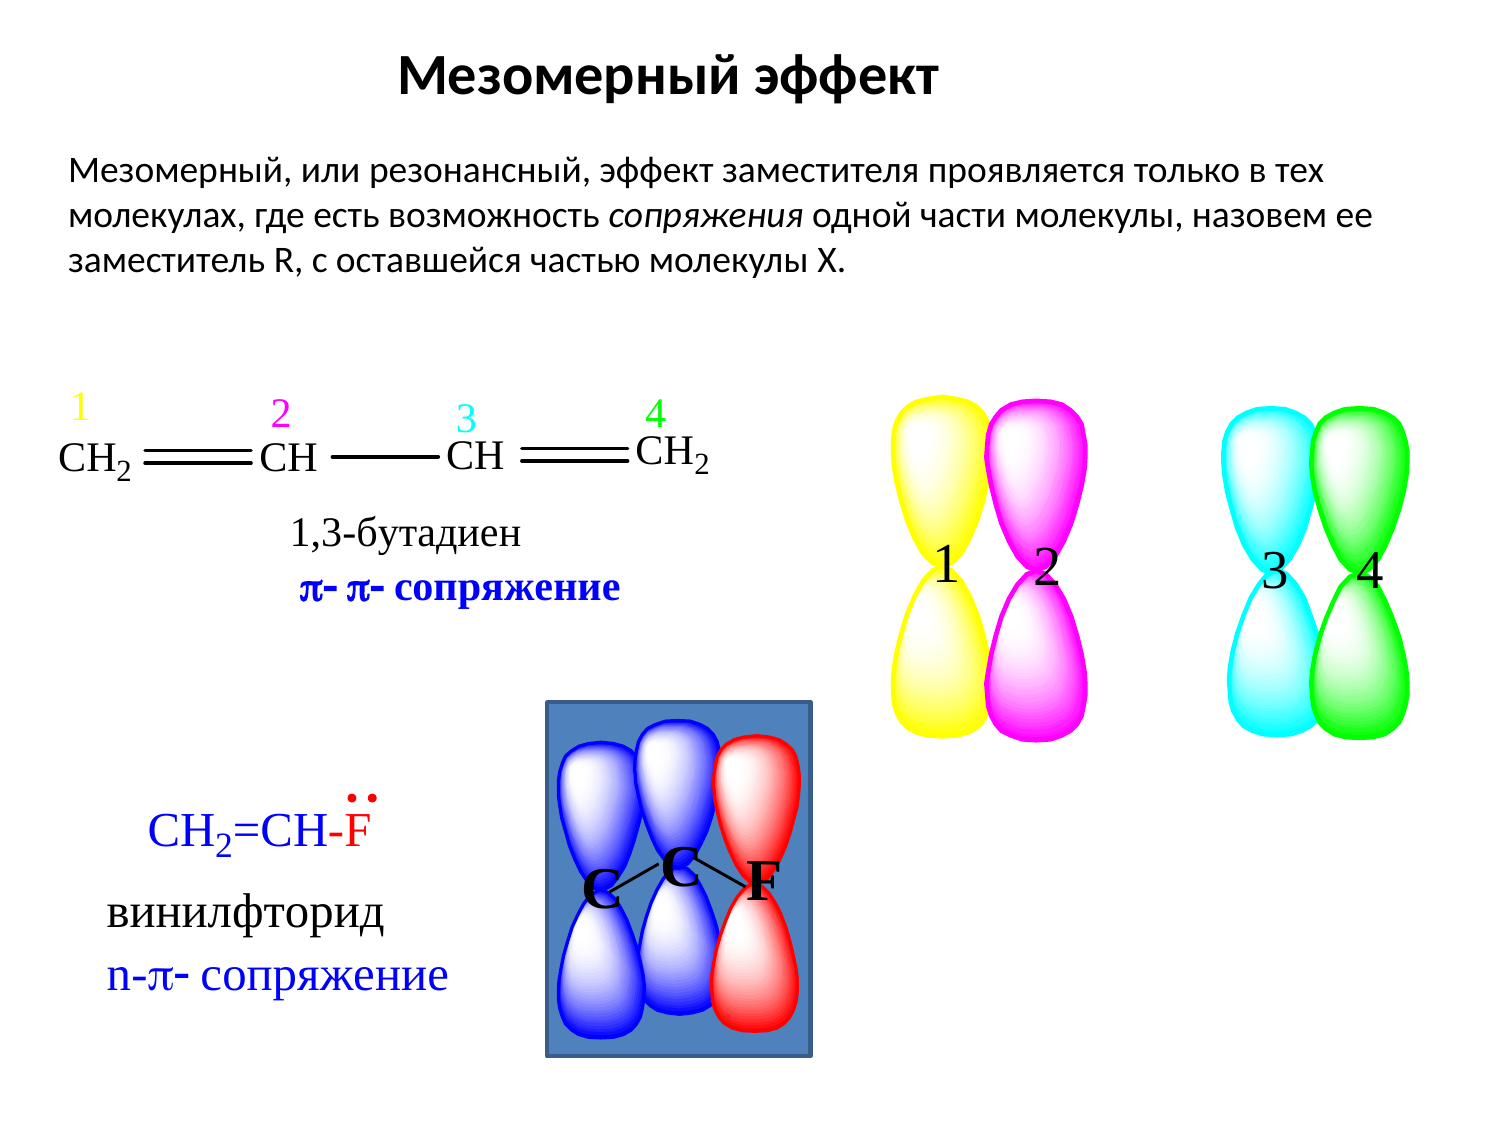

# Мезомерный эффект
Мезомерный, или резонансный, эффект заместителя проявляется только в тех молекулах, где есть возможность сопряжения одной части молекулы, назовем ее заместитель R, с оставшейся частью молекулы X.